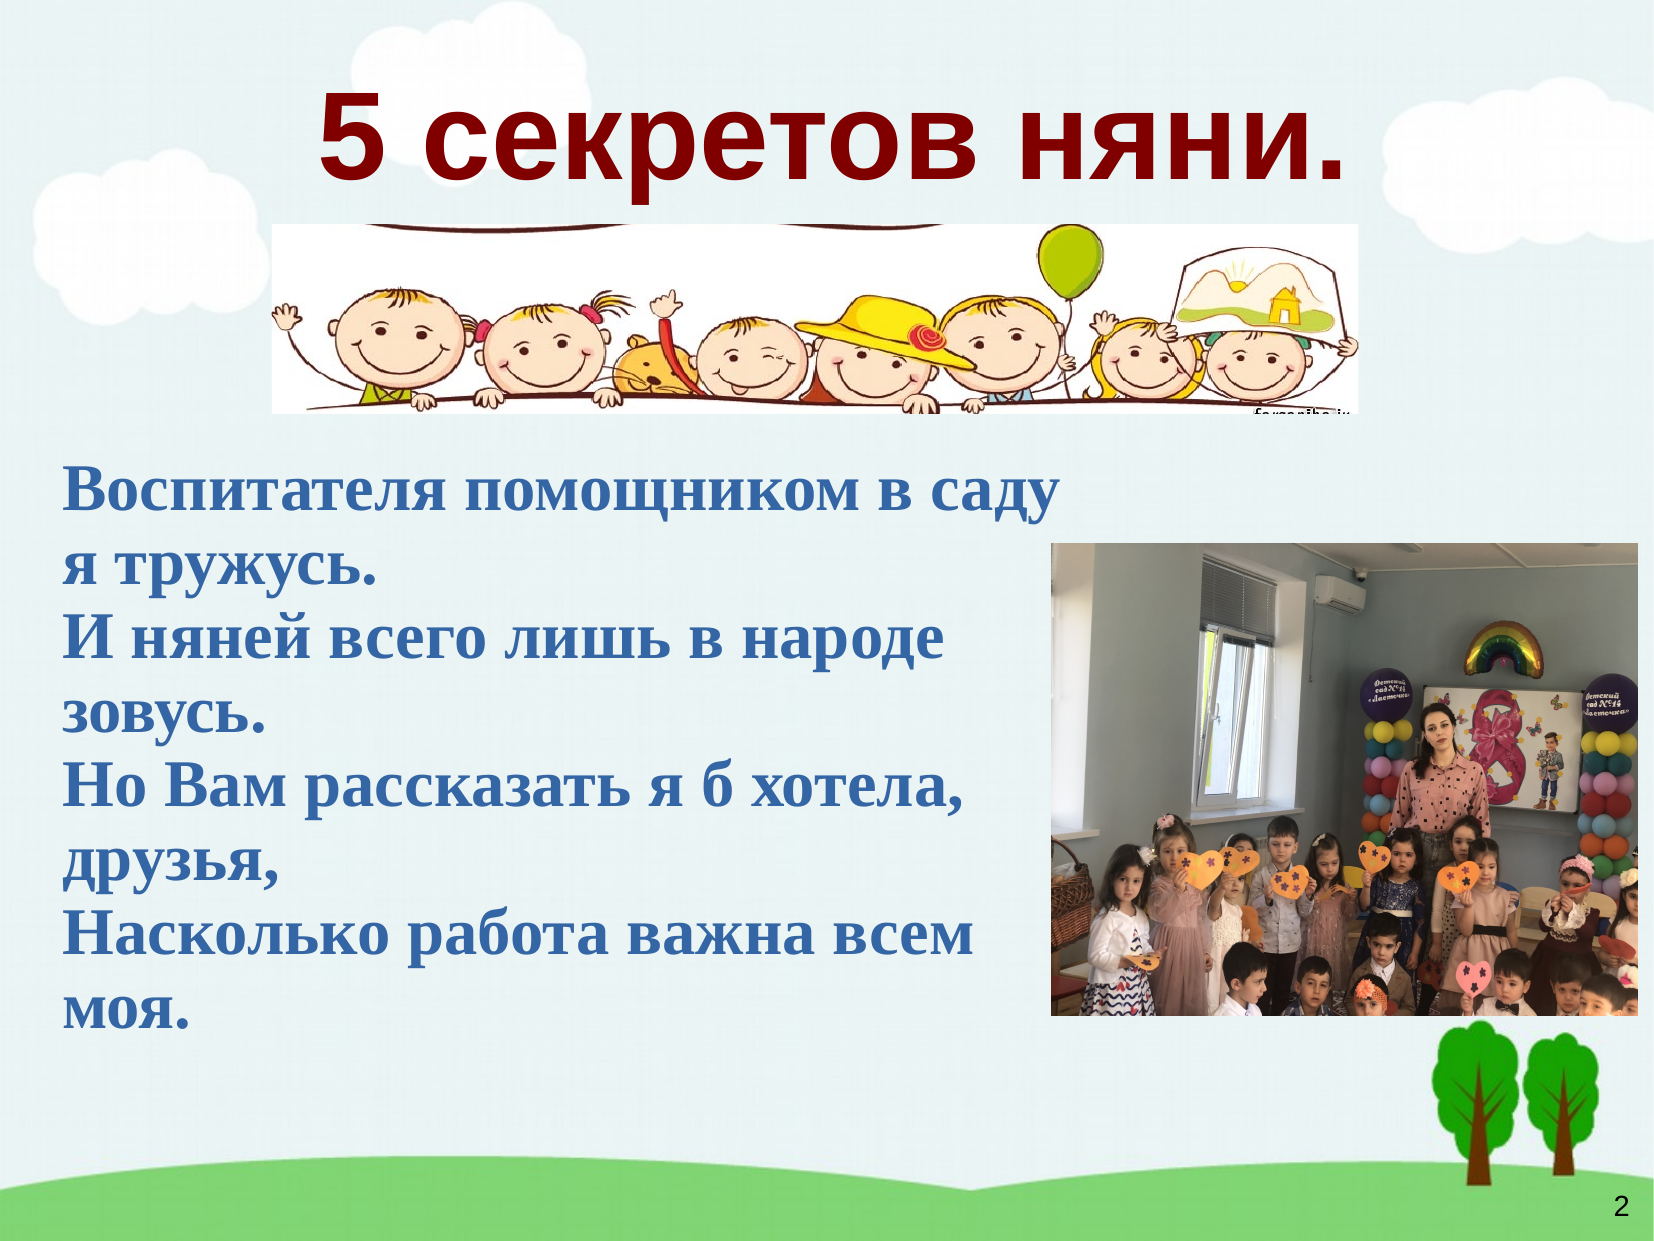

5 секретов няни.
Воспитателя помощником в саду я тружусь.
И няней всего лишь в народе зовусь.
Но Вам рассказать я б хотела, друзья,
Насколько работа важна всем моя.
2